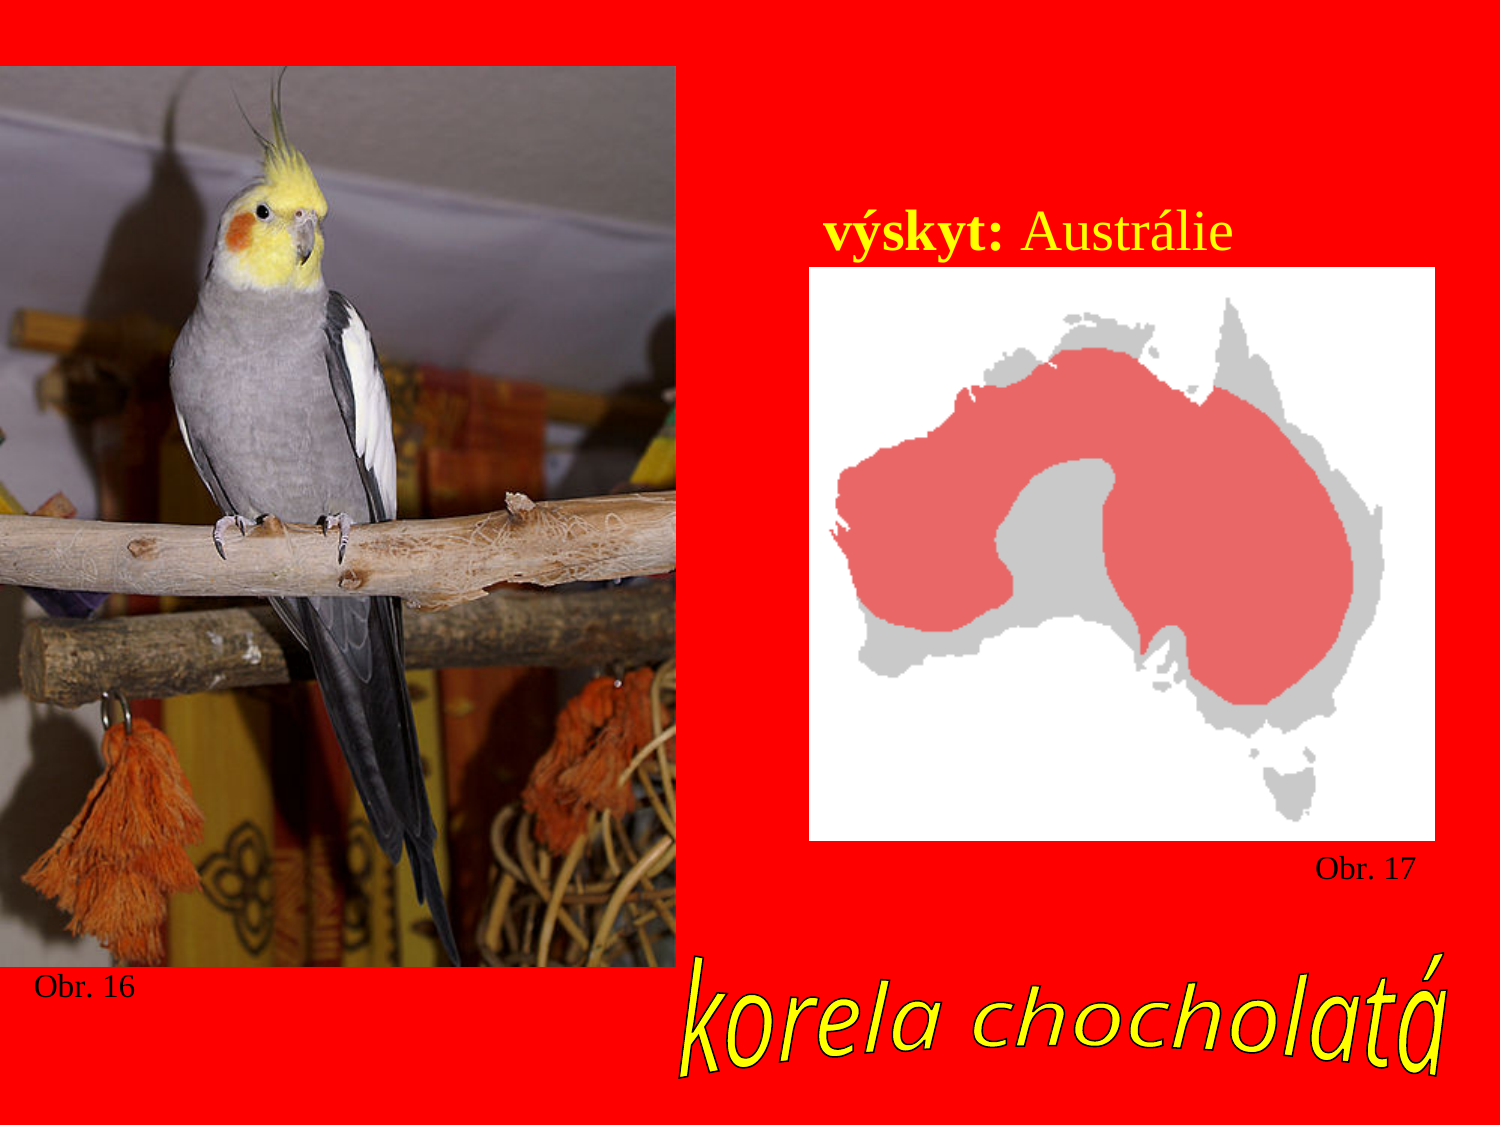

výskyt: Austrálie
 Obr. 17
 Obr. 16
korela chocholatá